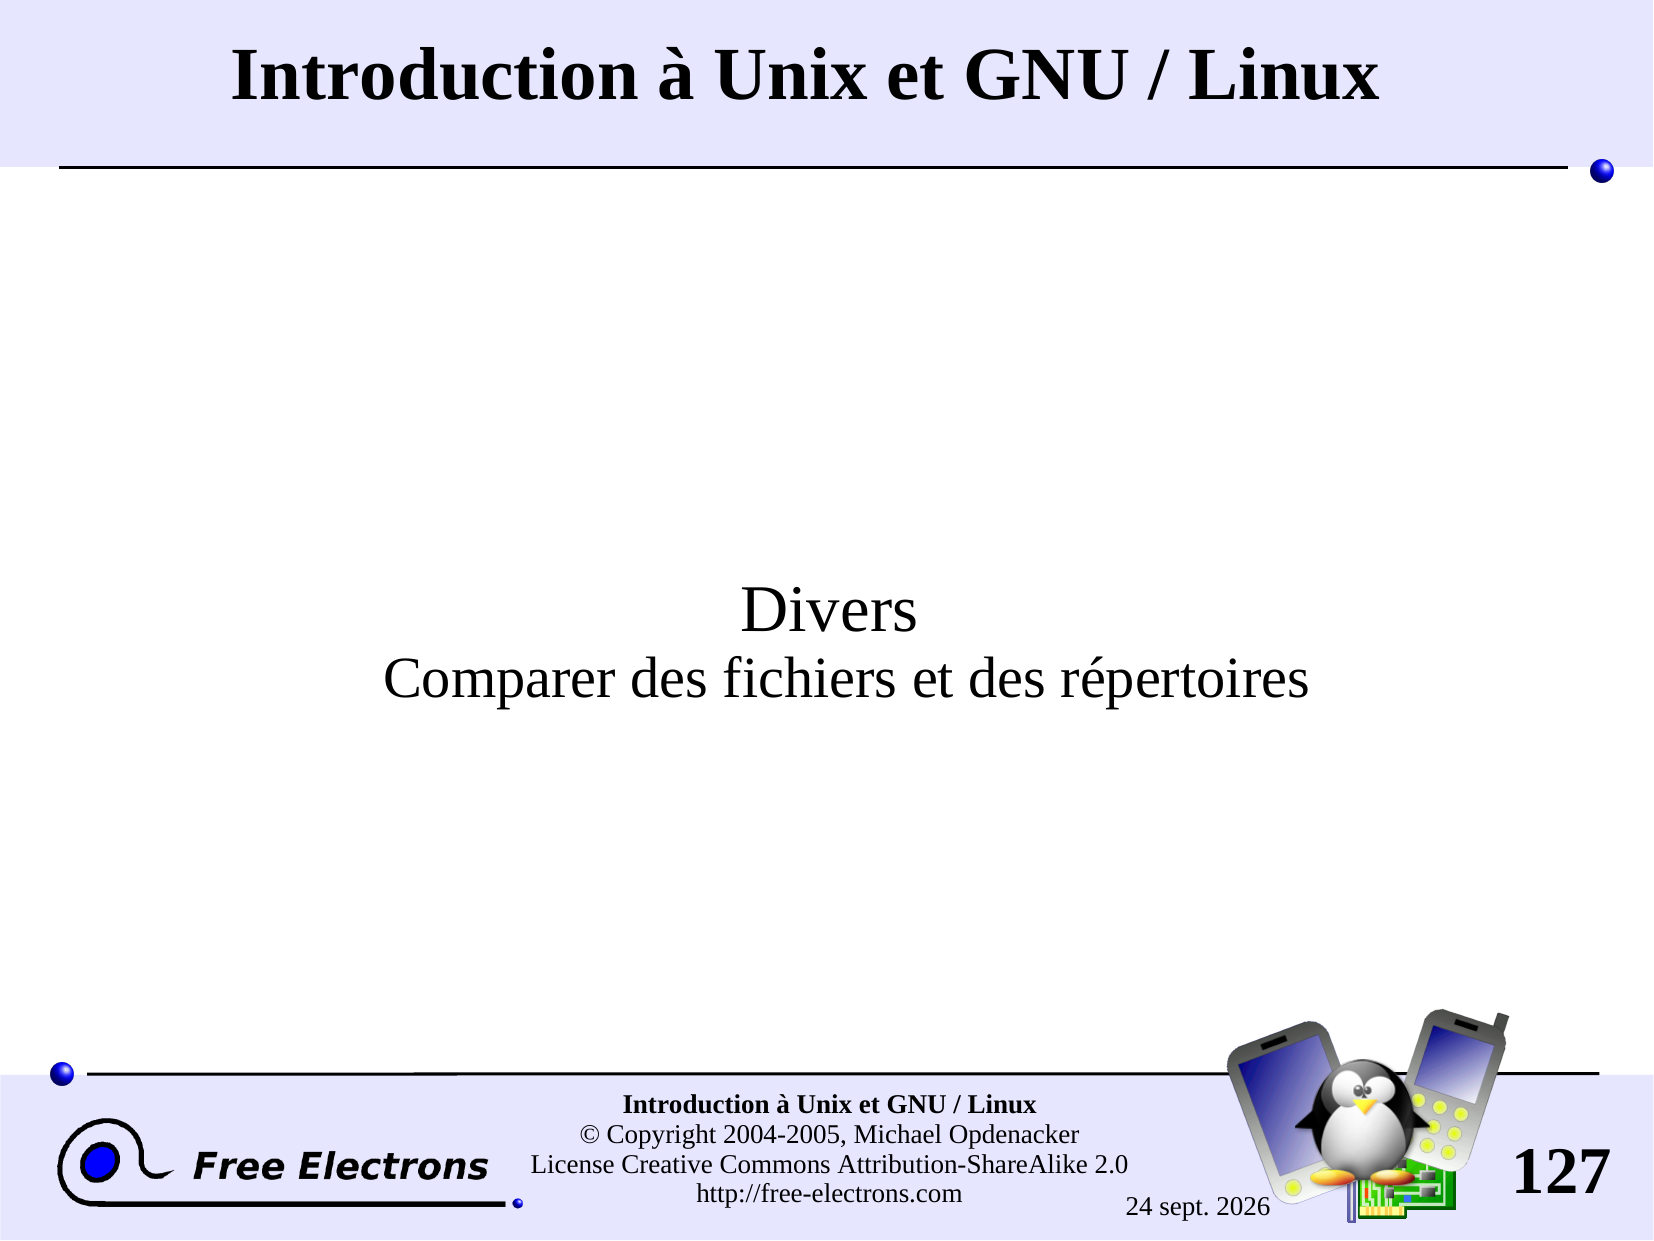

# Introduction à Unix et GNU / Linux
Divers
Comparer des fichiers et des répertoires